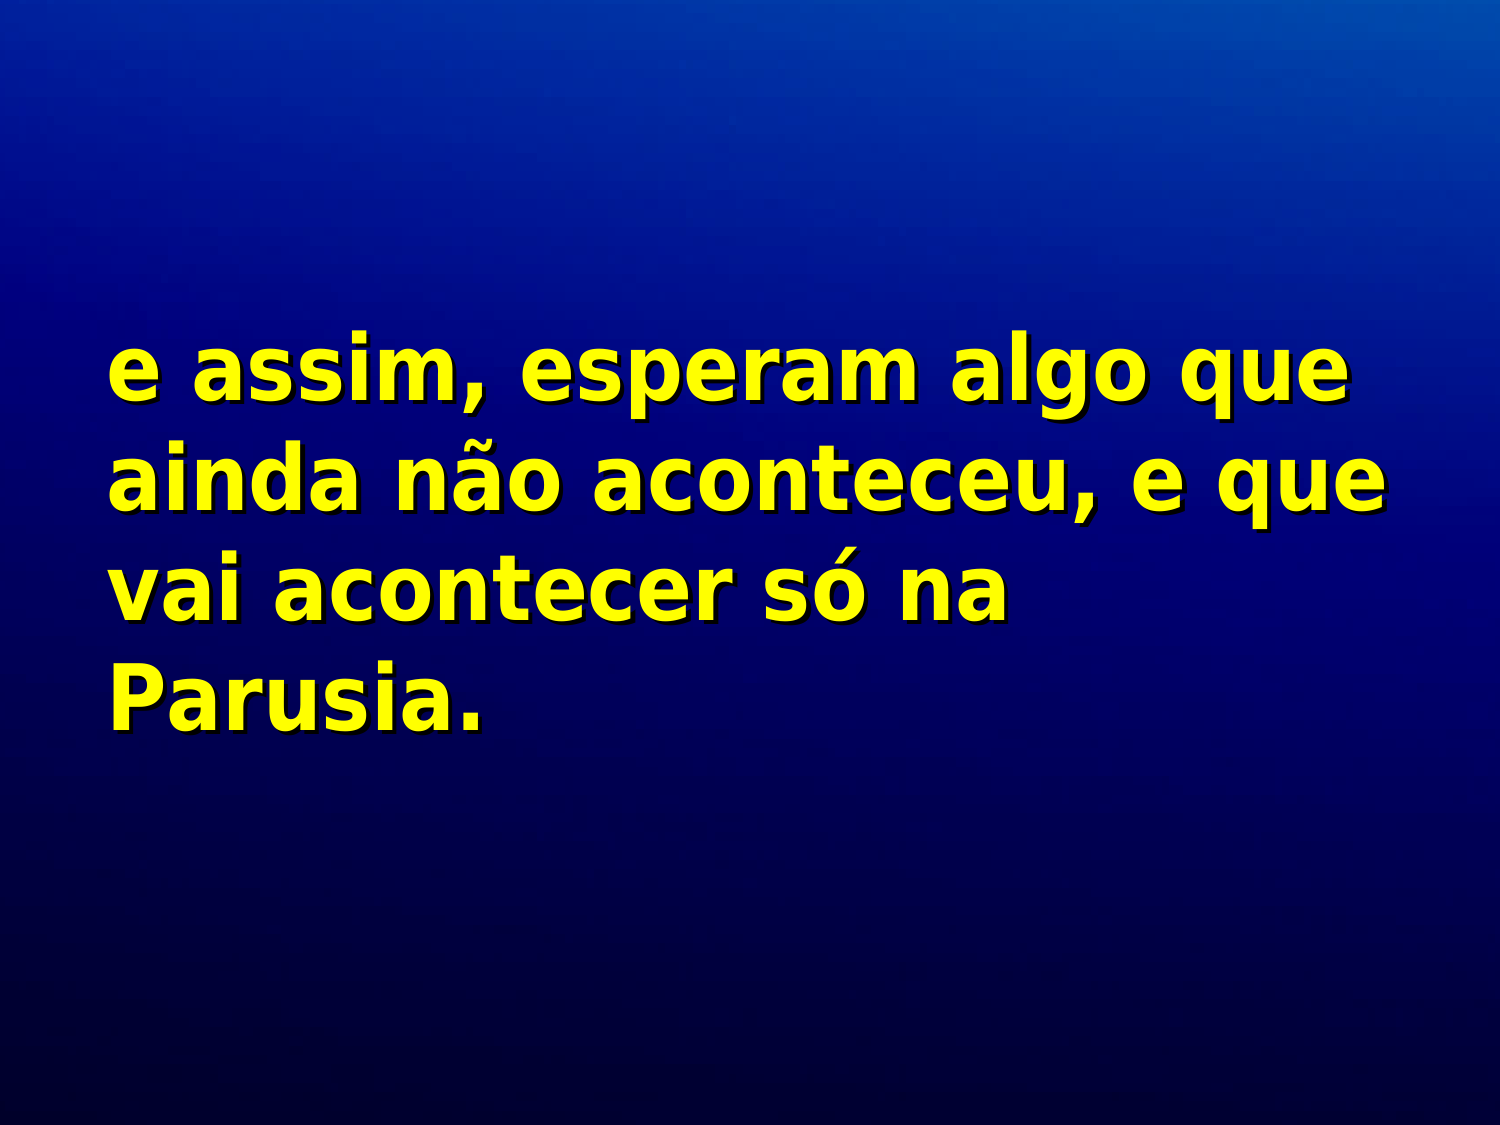

e assim, esperam algo que ainda não aconteceu, e que vai acontecer só na Parusia.